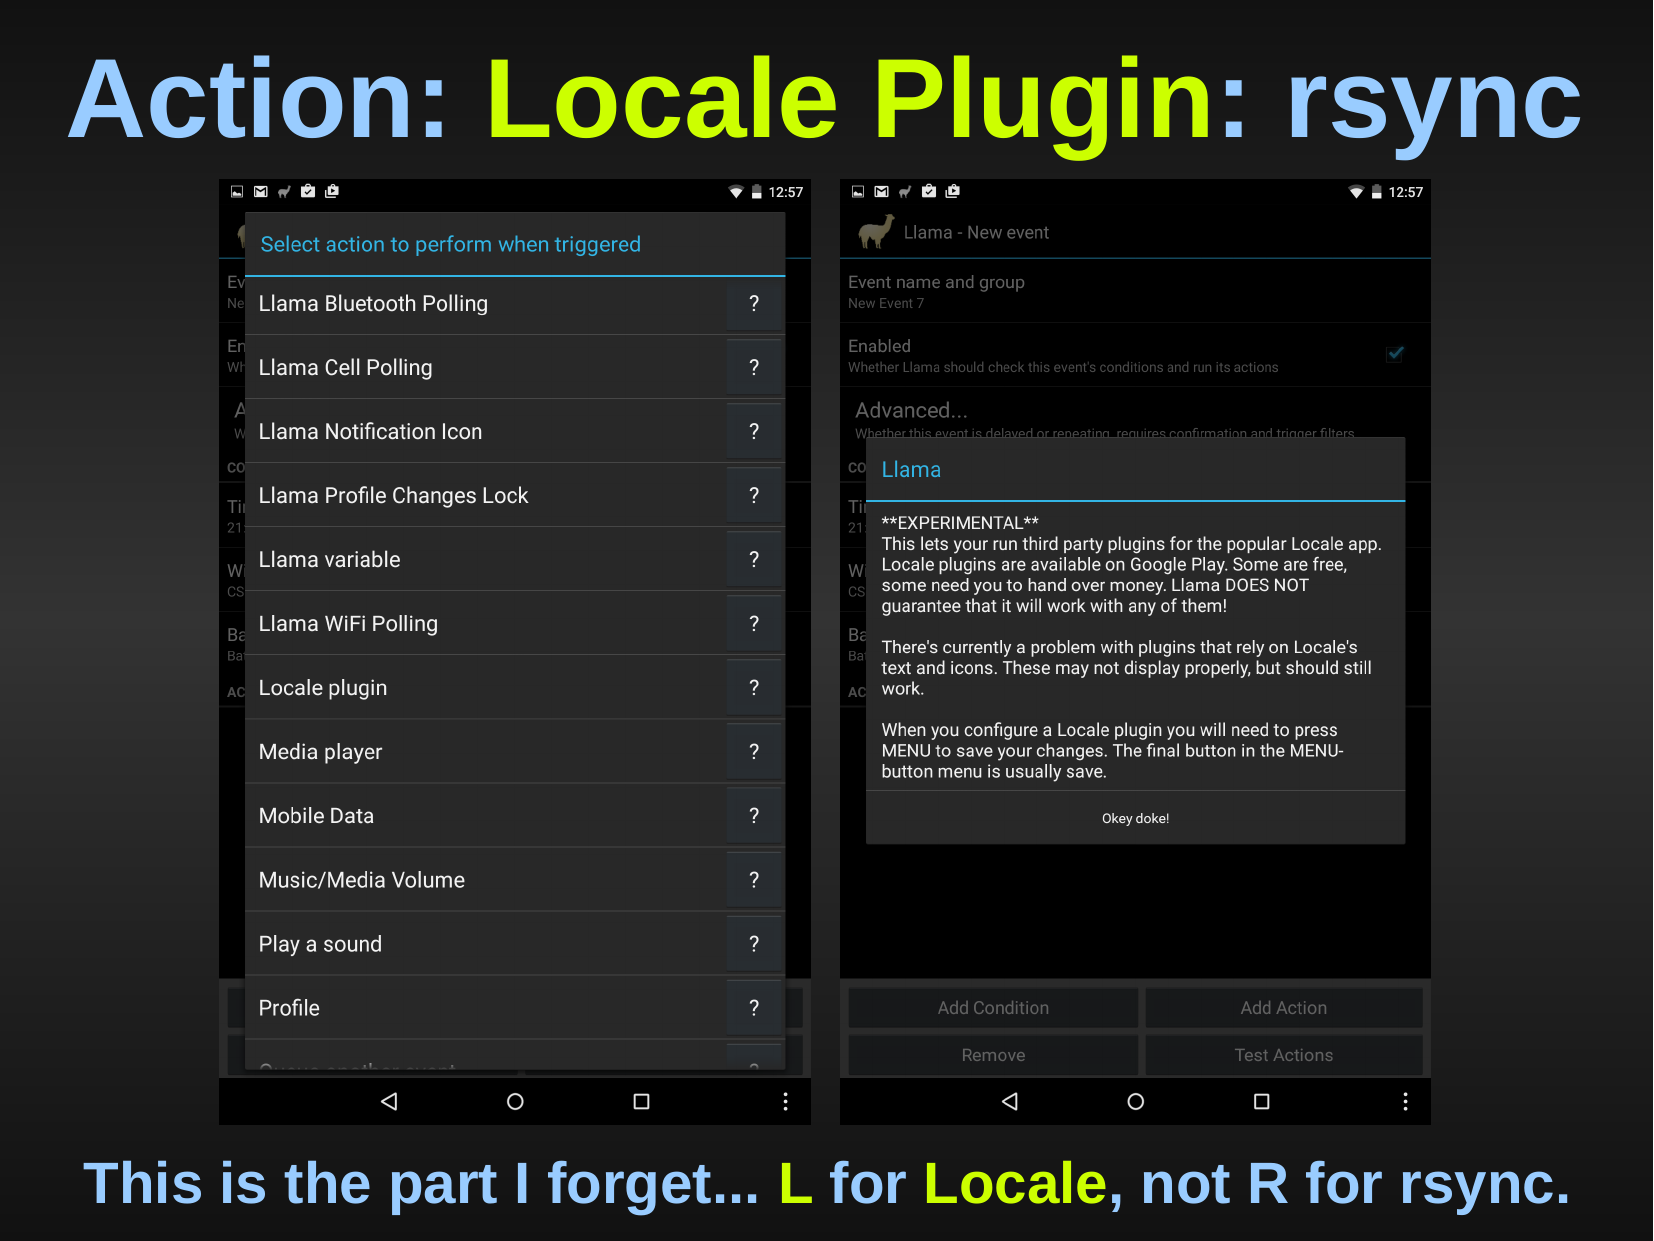

# Action: Locale Plugin: rsync
This is the part I forget... L for Locale, not R for rsync.